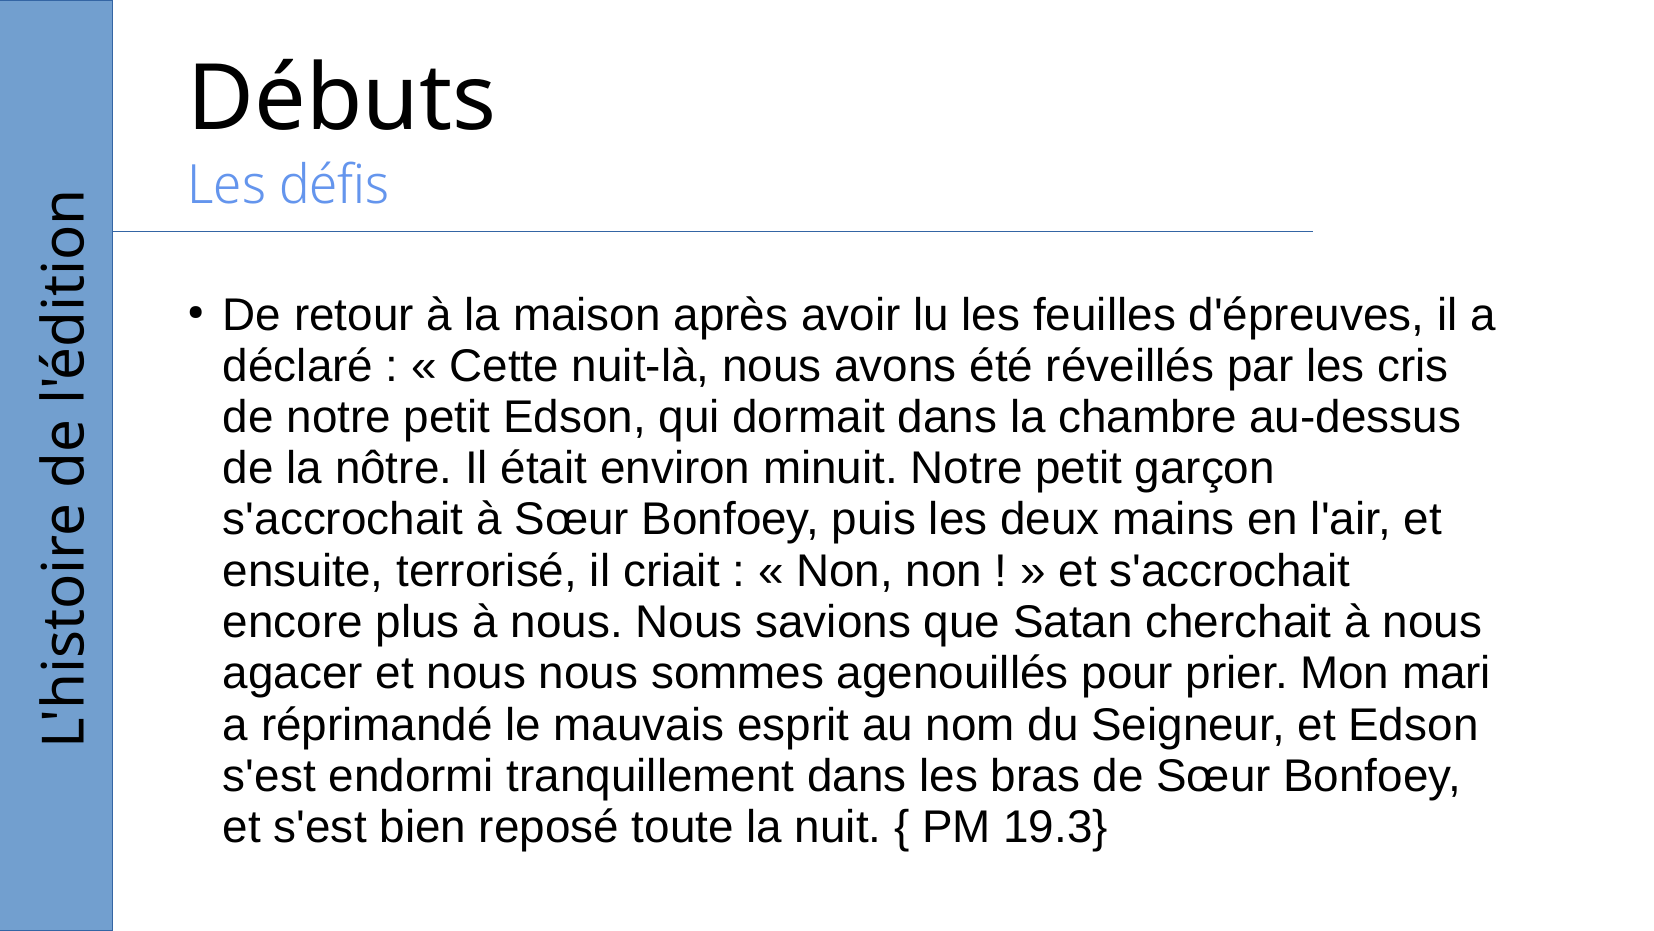

Débuts
Les défis
# De retour à la maison après avoir lu les feuilles d'épreuves, il a déclaré : « Cette nuit-là, nous avons été réveillés par les cris de notre petit Edson, qui dormait dans la chambre au-dessus de la nôtre. Il était environ minuit. Notre petit garçon s'accrochait à Sœur Bonfoey, puis les deux mains en l'air, et ensuite, terrorisé, il criait : « Non, non ! » et s'accrochait encore plus à nous. Nous savions que Satan cherchait à nous agacer et nous nous sommes agenouillés pour prier. Mon mari a réprimandé le mauvais esprit au nom du Seigneur, et Edson s'est endormi tranquillement dans les bras de Sœur Bonfoey, et s'est bien reposé toute la nuit. { PM 19.3}
L'histoire de l'édition